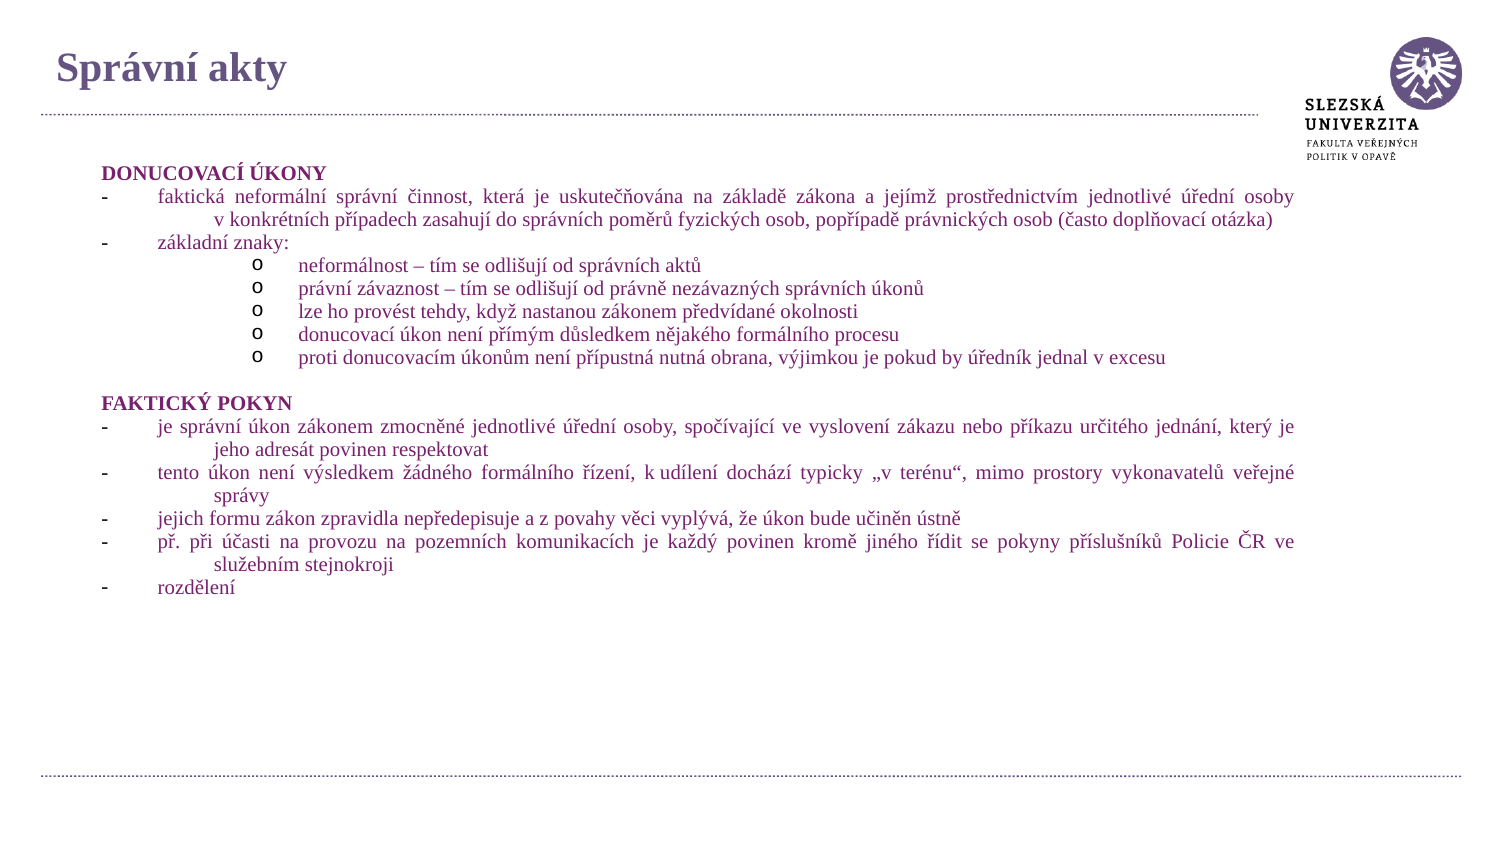

# Správní akty
DONUCOVACÍ ÚKONY
faktická neformální správní činnost, která je uskutečňována na základě zákona a jejímž prostřednictvím jednotlivé úřední osoby v konkrétních případech zasahují do správních poměrů fyzických osob, popřípadě právnických osob (často doplňovací otázka)
základní znaky:
neformálnost – tím se odlišují od správních aktů
právní závaznost – tím se odlišují od právně nezávazných správních úkonů
lze ho provést tehdy, když nastanou zákonem předvídané okolnosti
donucovací úkon není přímým důsledkem nějakého formálního procesu
proti donucovacím úkonům není přípustná nutná obrana, výjimkou je pokud by úředník jednal v excesu
FAKTICKÝ POKYN
je správní úkon zákonem zmocněné jednotlivé úřední osoby, spočívající ve vyslovení zákazu nebo příkazu určitého jednání, který je jeho adresát povinen respektovat
tento úkon není výsledkem žádného formálního řízení, k udílení dochází typicky „v terénu“, mimo prostory vykonavatelů veřejné správy
jejich formu zákon zpravidla nepředepisuje a z povahy věci vyplývá, že úkon bude učiněn ústně
př. při účasti na provozu na pozemních komunikacích je každý povinen kromě jiného řídit se pokyny příslušníků Policie ČR ve služebním stejnokroji
rozdělení